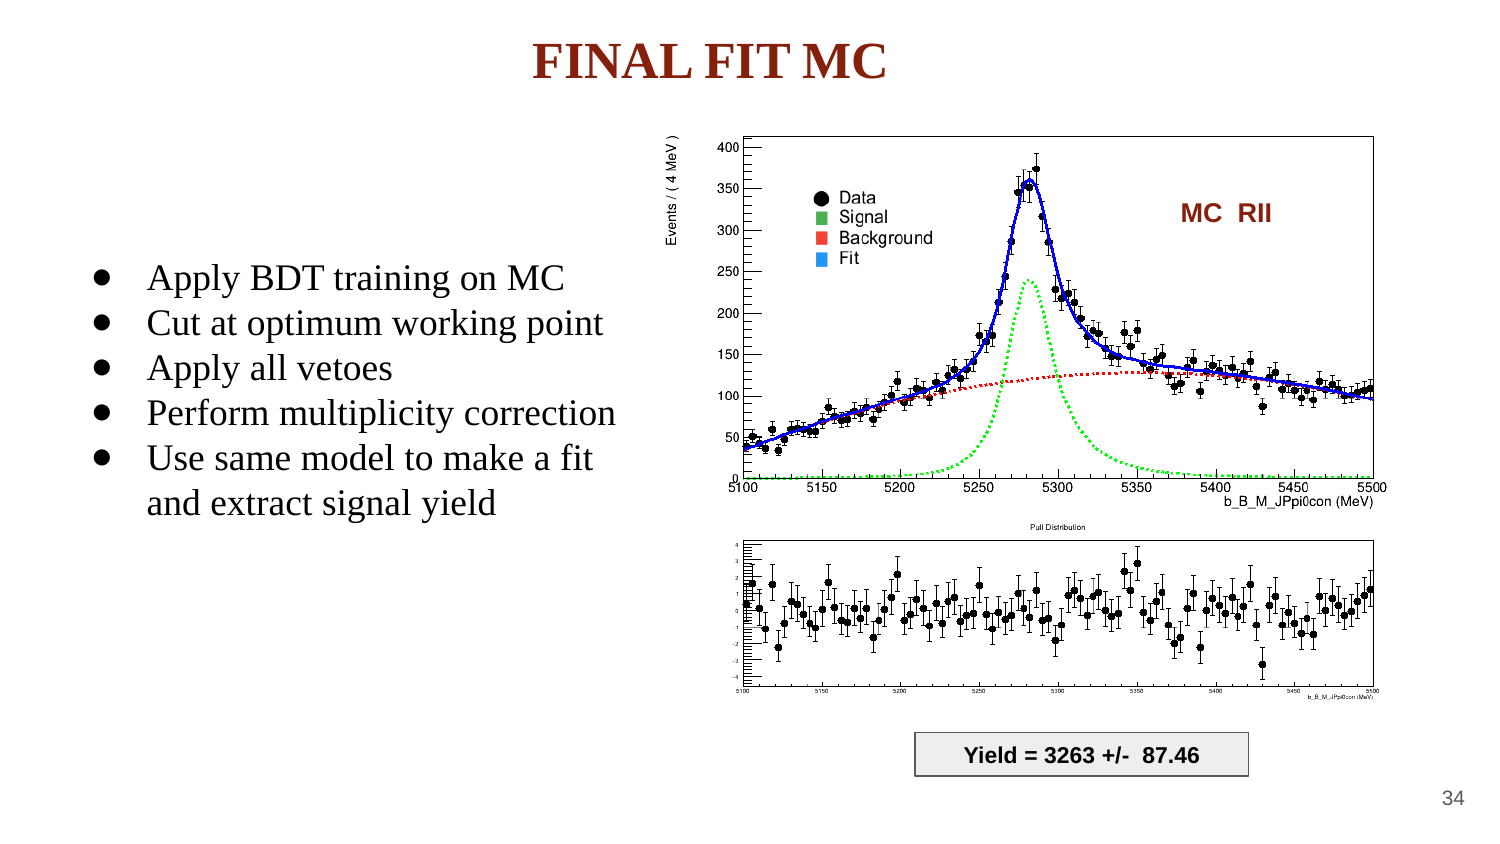

FINAL FIT MC
MC RII
Apply BDT training on MC
Cut at optimum working point
Apply all vetoes
Perform multiplicity correction
Use same model to make a fit and extract signal yield
Yield = 3263 +/- 87.46